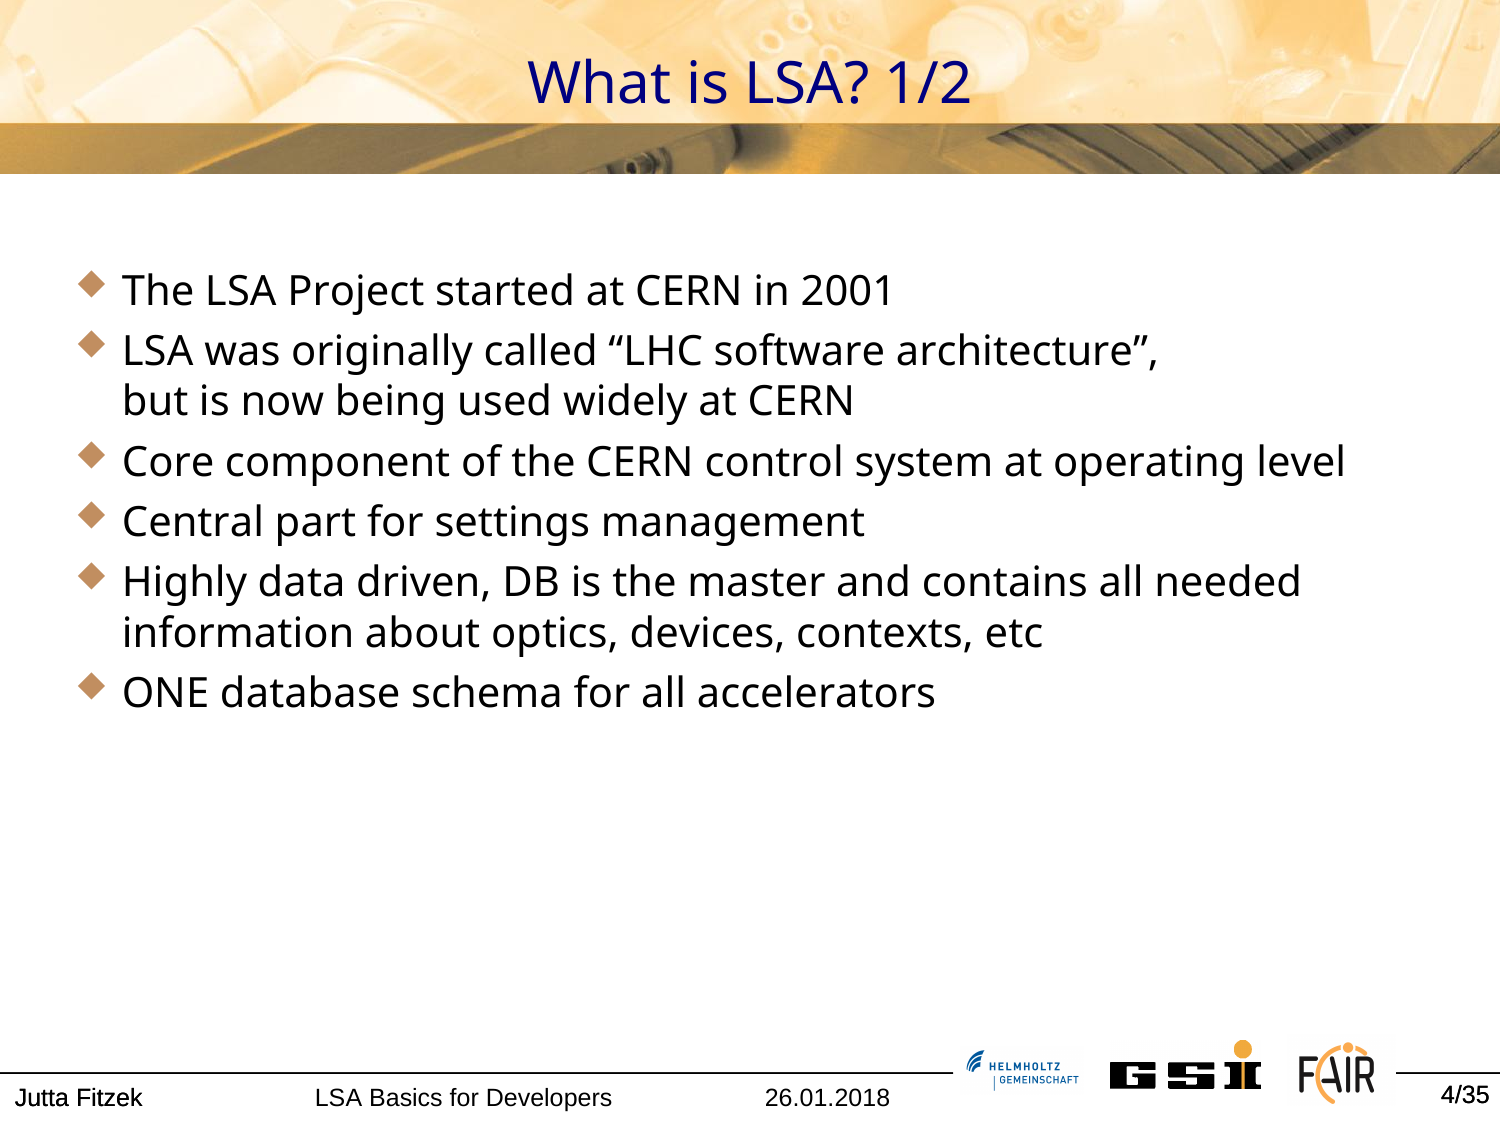

# What is LSA? 1/2
The LSA Project started at CERN in 2001
LSA was originally called “LHC software architecture”,
but is now being used widely at CERN
Core component of the CERN control system at operating level
Central part for settings management
Highly data driven, DB is the master and contains all needed information about optics, devices, contexts, etc
ONE database schema for all accelerators
4